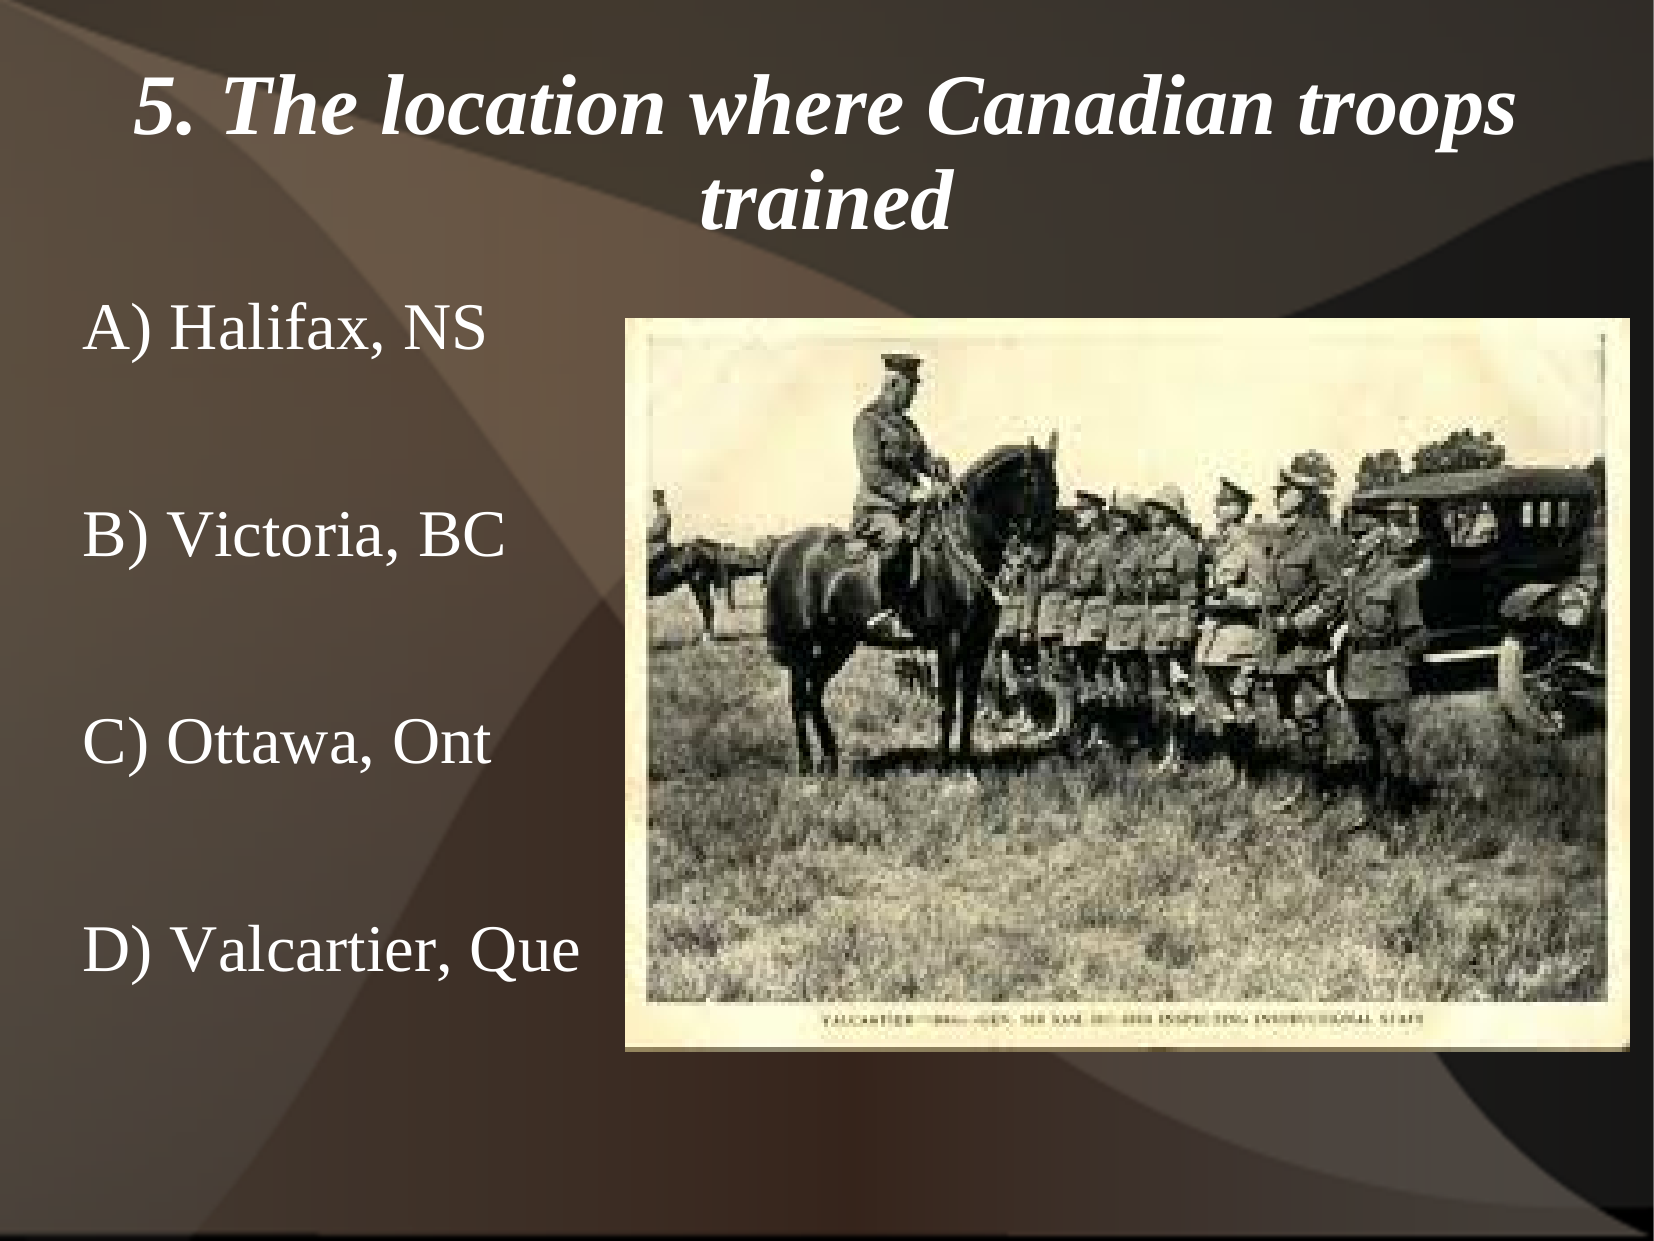

# 5. The location where Canadian troops trained
A) Halifax, NS
B) Victoria, BC
C) Ottawa, Ont
D) Valcartier, Que